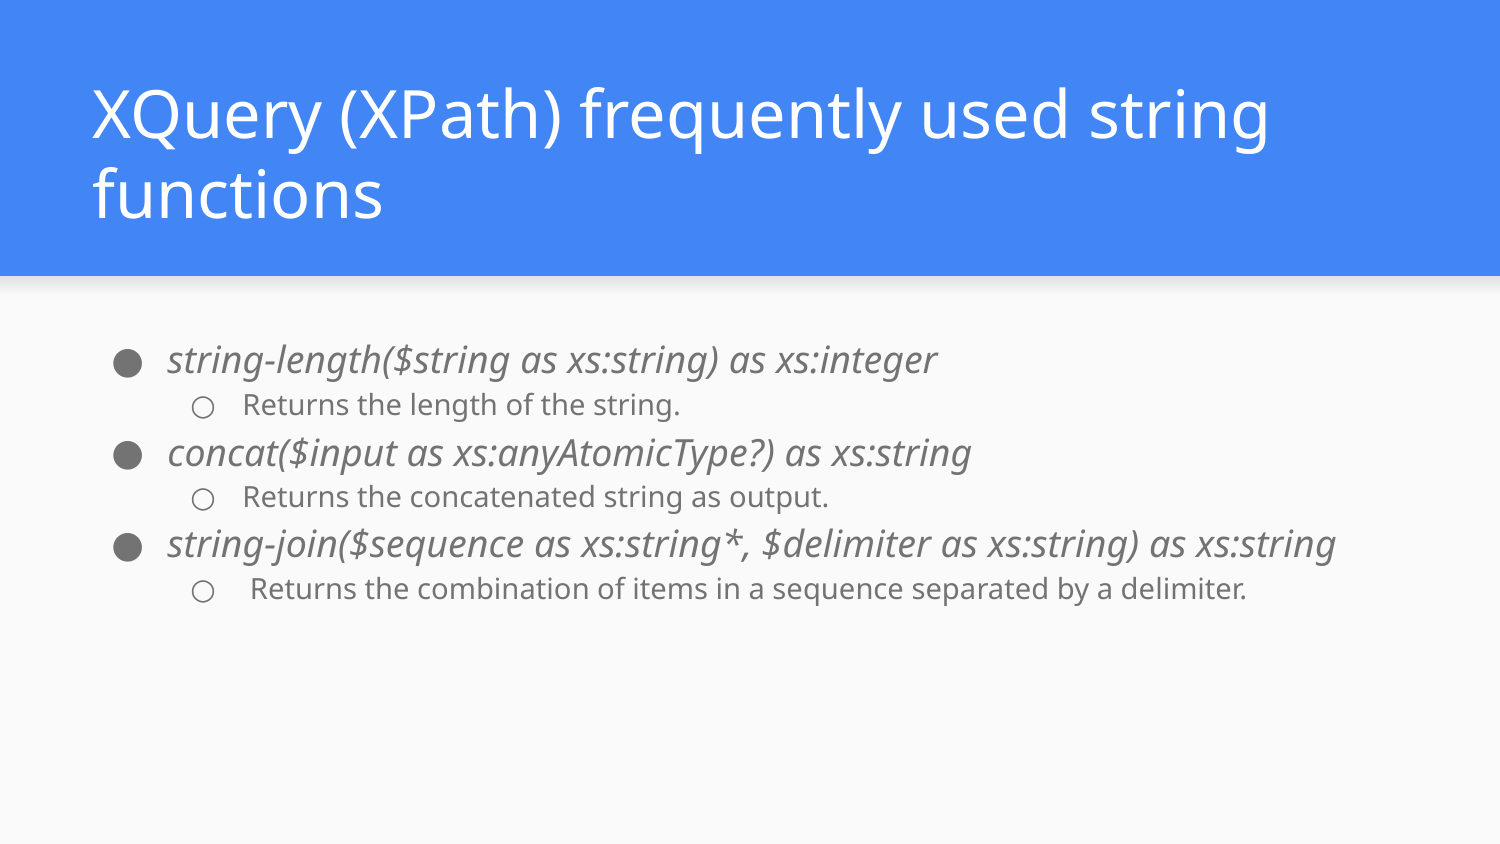

# XQuery (XPath) frequently used string functions
string-length($string as xs:string) as xs:integer
Returns the length of the string.
concat($input as xs:anyAtomicType?) as xs:string
Returns the concatenated string as output.
string-join($sequence as xs:string*, $delimiter as xs:string) as xs:string
 Returns the combination of items in a sequence separated by a delimiter.